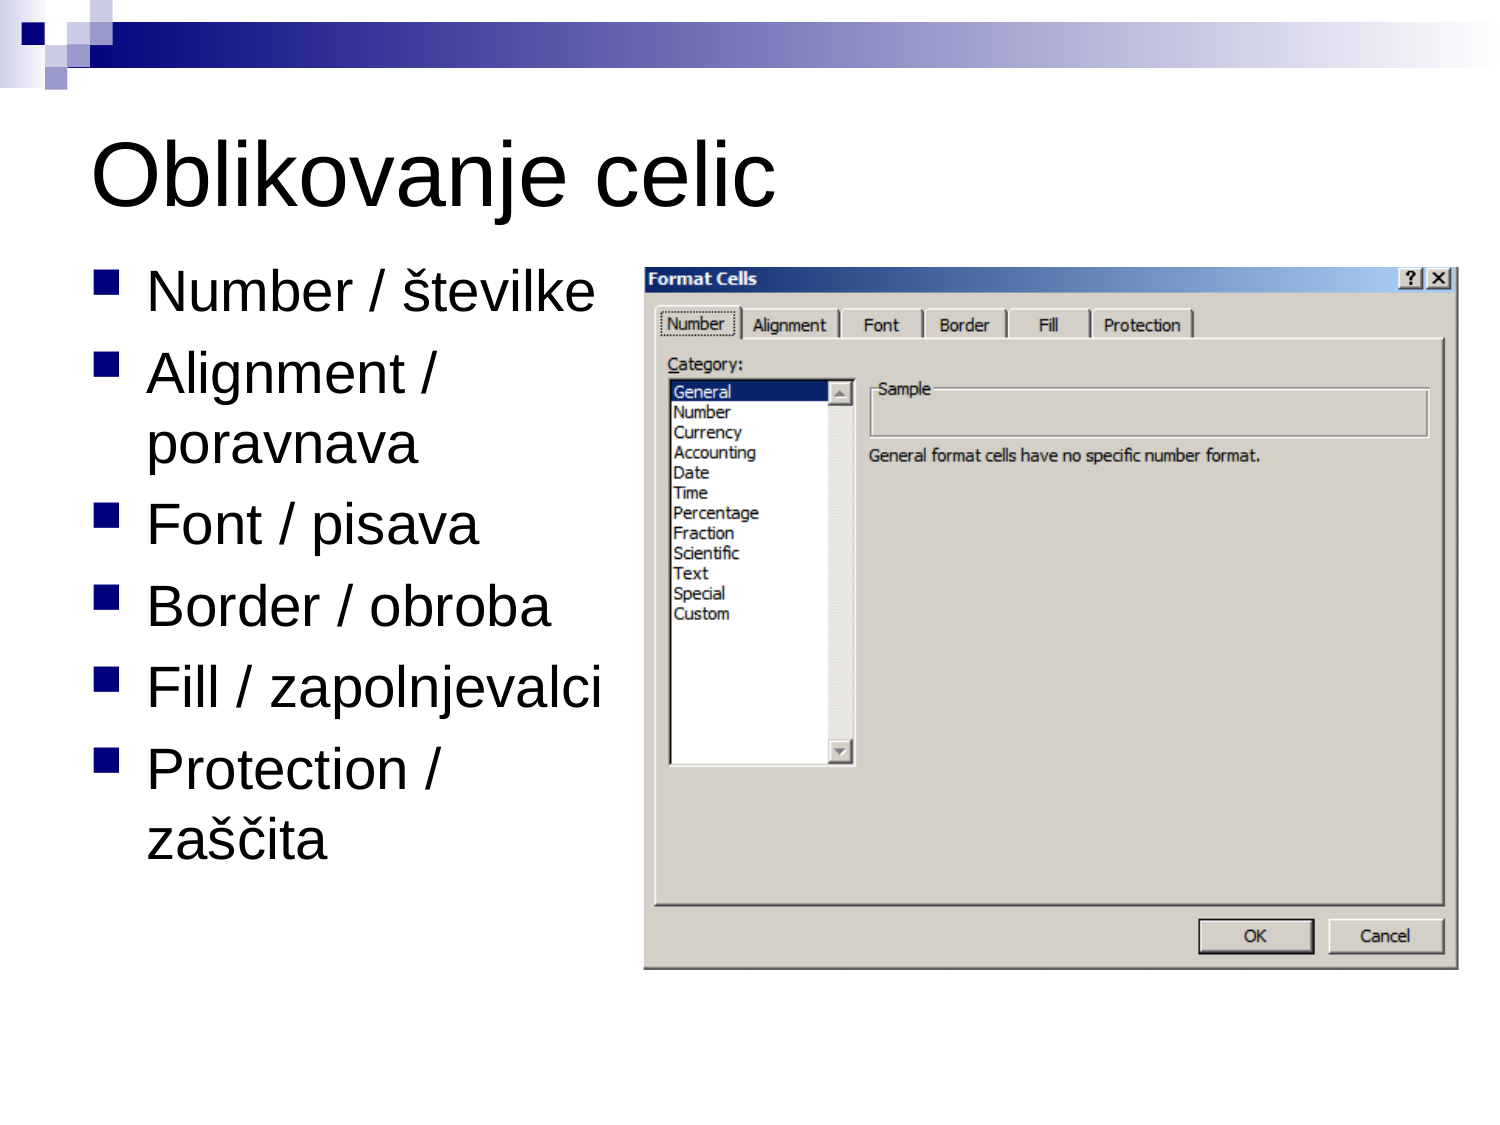

# Oblikovanje celic
Number / številke
Alignment / poravnava
Font / pisava
Border / obroba
Fill / zapolnjevalci
Protection / zaščita